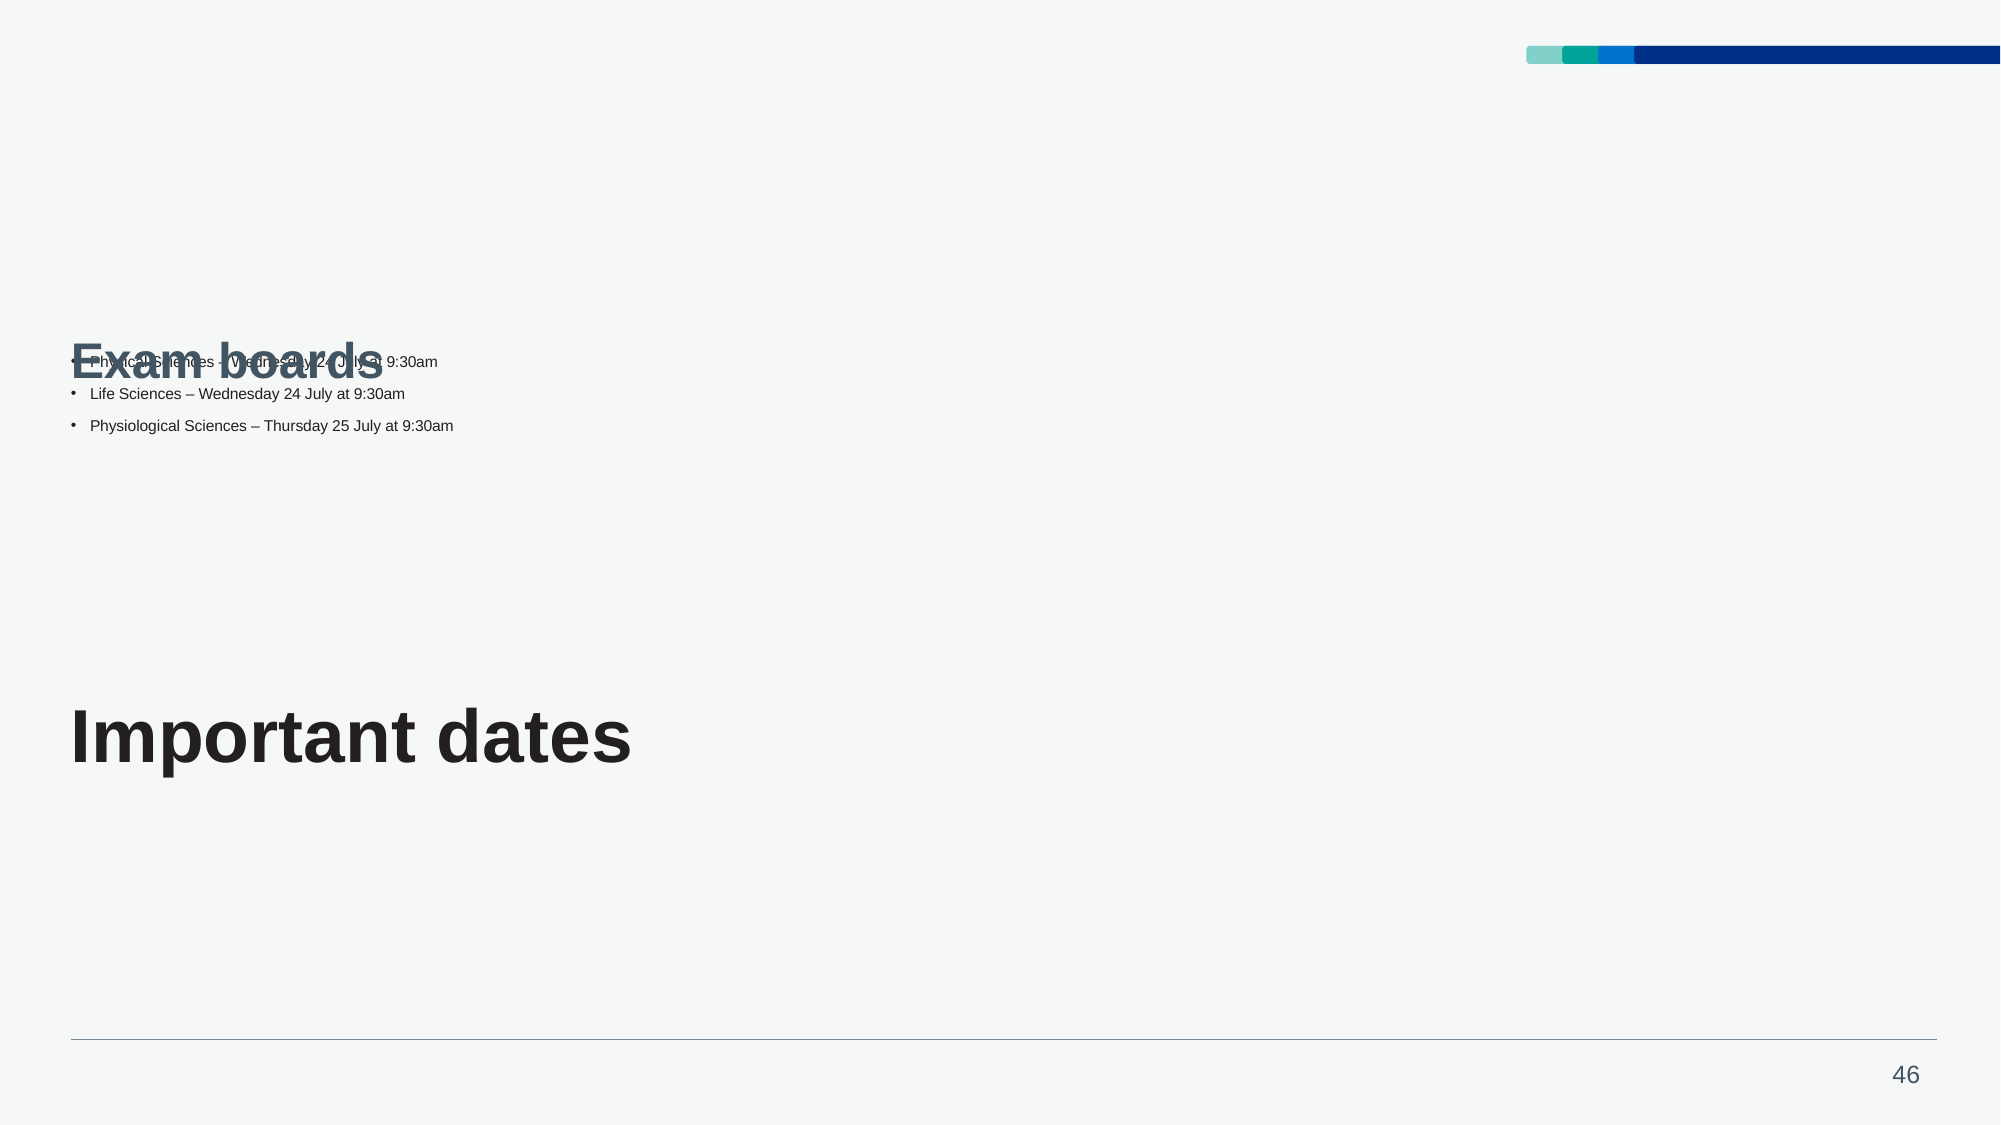

# Physical Sciences – Wednesday 24 July at 9:30am
Life Sciences – Wednesday 24 July at 9:30am
Physiological Sciences – Thursday 25 July at 9:30am
Exam boards
Important dates